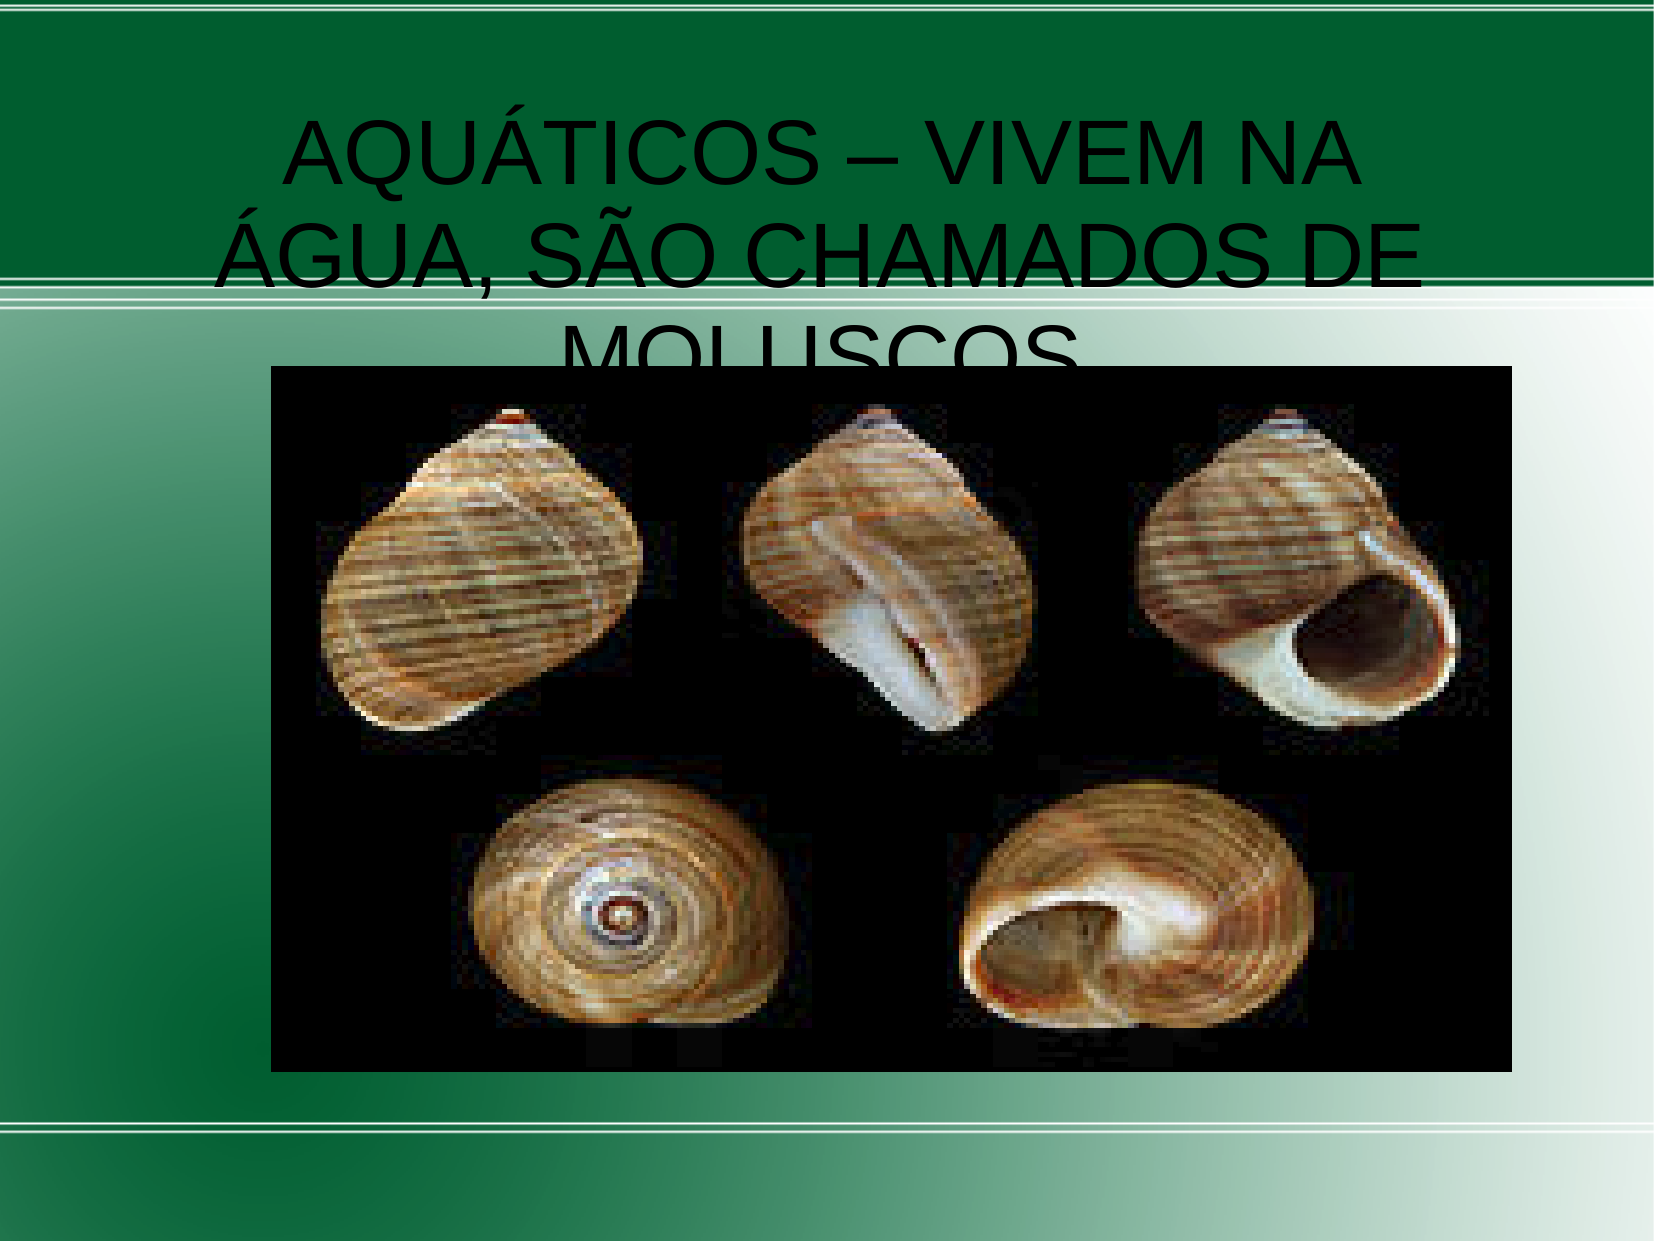

AQUÁTICOS – VIVEM NA ÁGUA, SÃO CHAMADOS DE MOLUSCOS